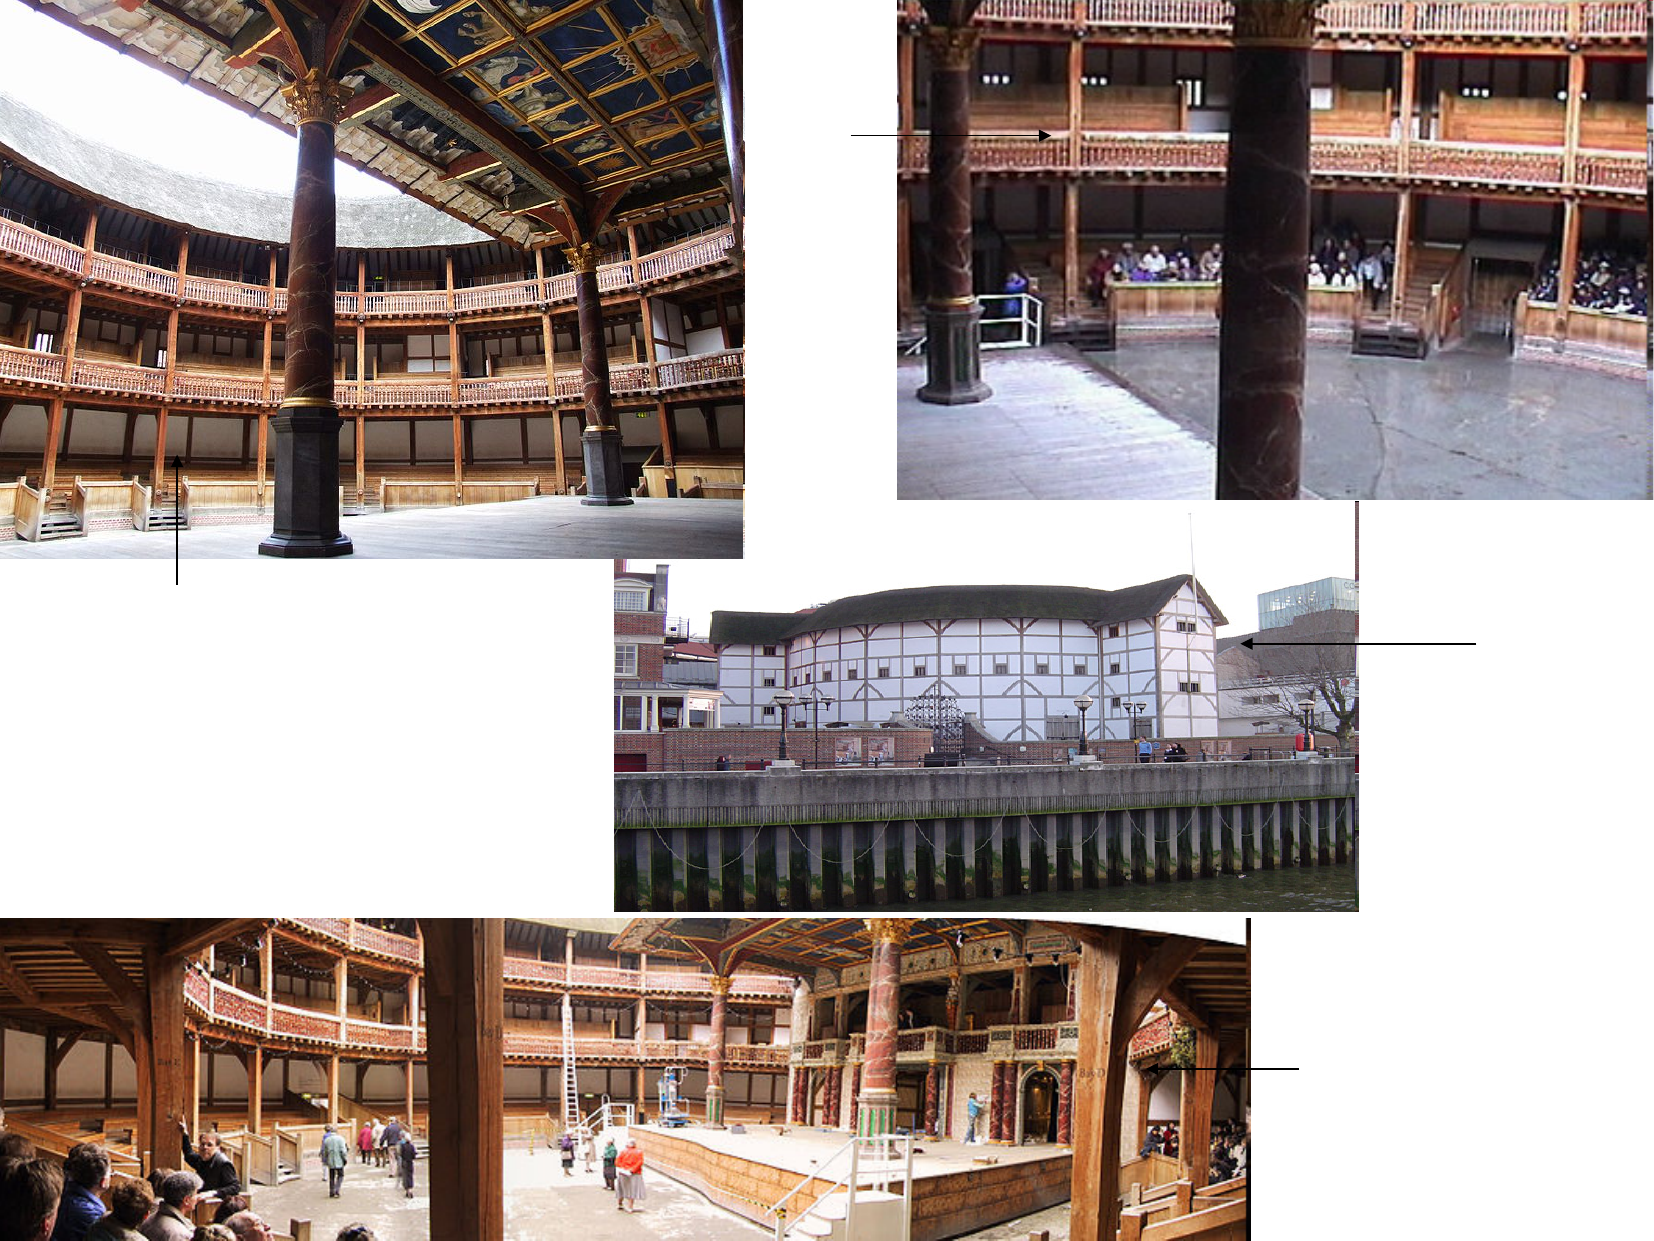

Vue de la scène et des gradins
Vue extérieure
Vue des acteurs
Vue générale